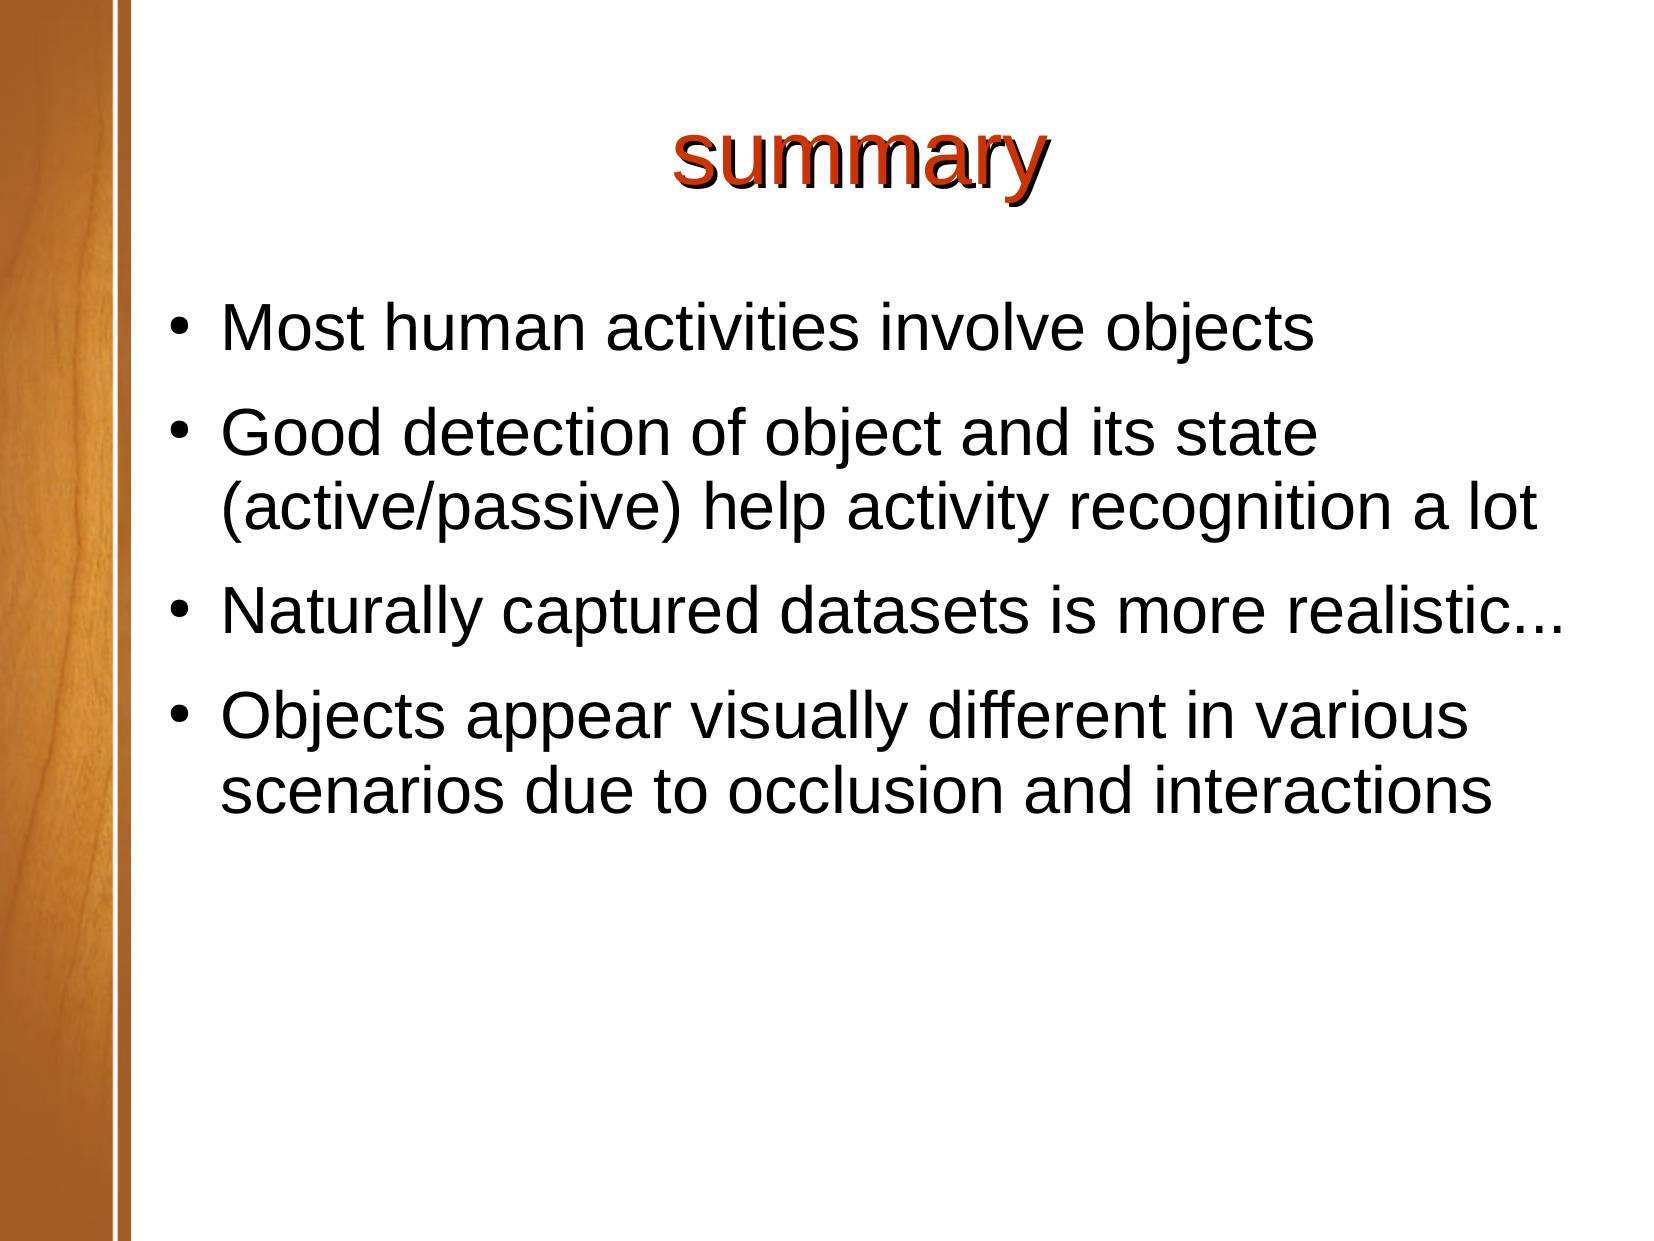

# summary
Most human activities involve objects
Good detection of object and its state (active/passive) help activity recognition a lot
Naturally captured datasets is more realistic...
Objects appear visually different in various scenarios due to occlusion and interactions